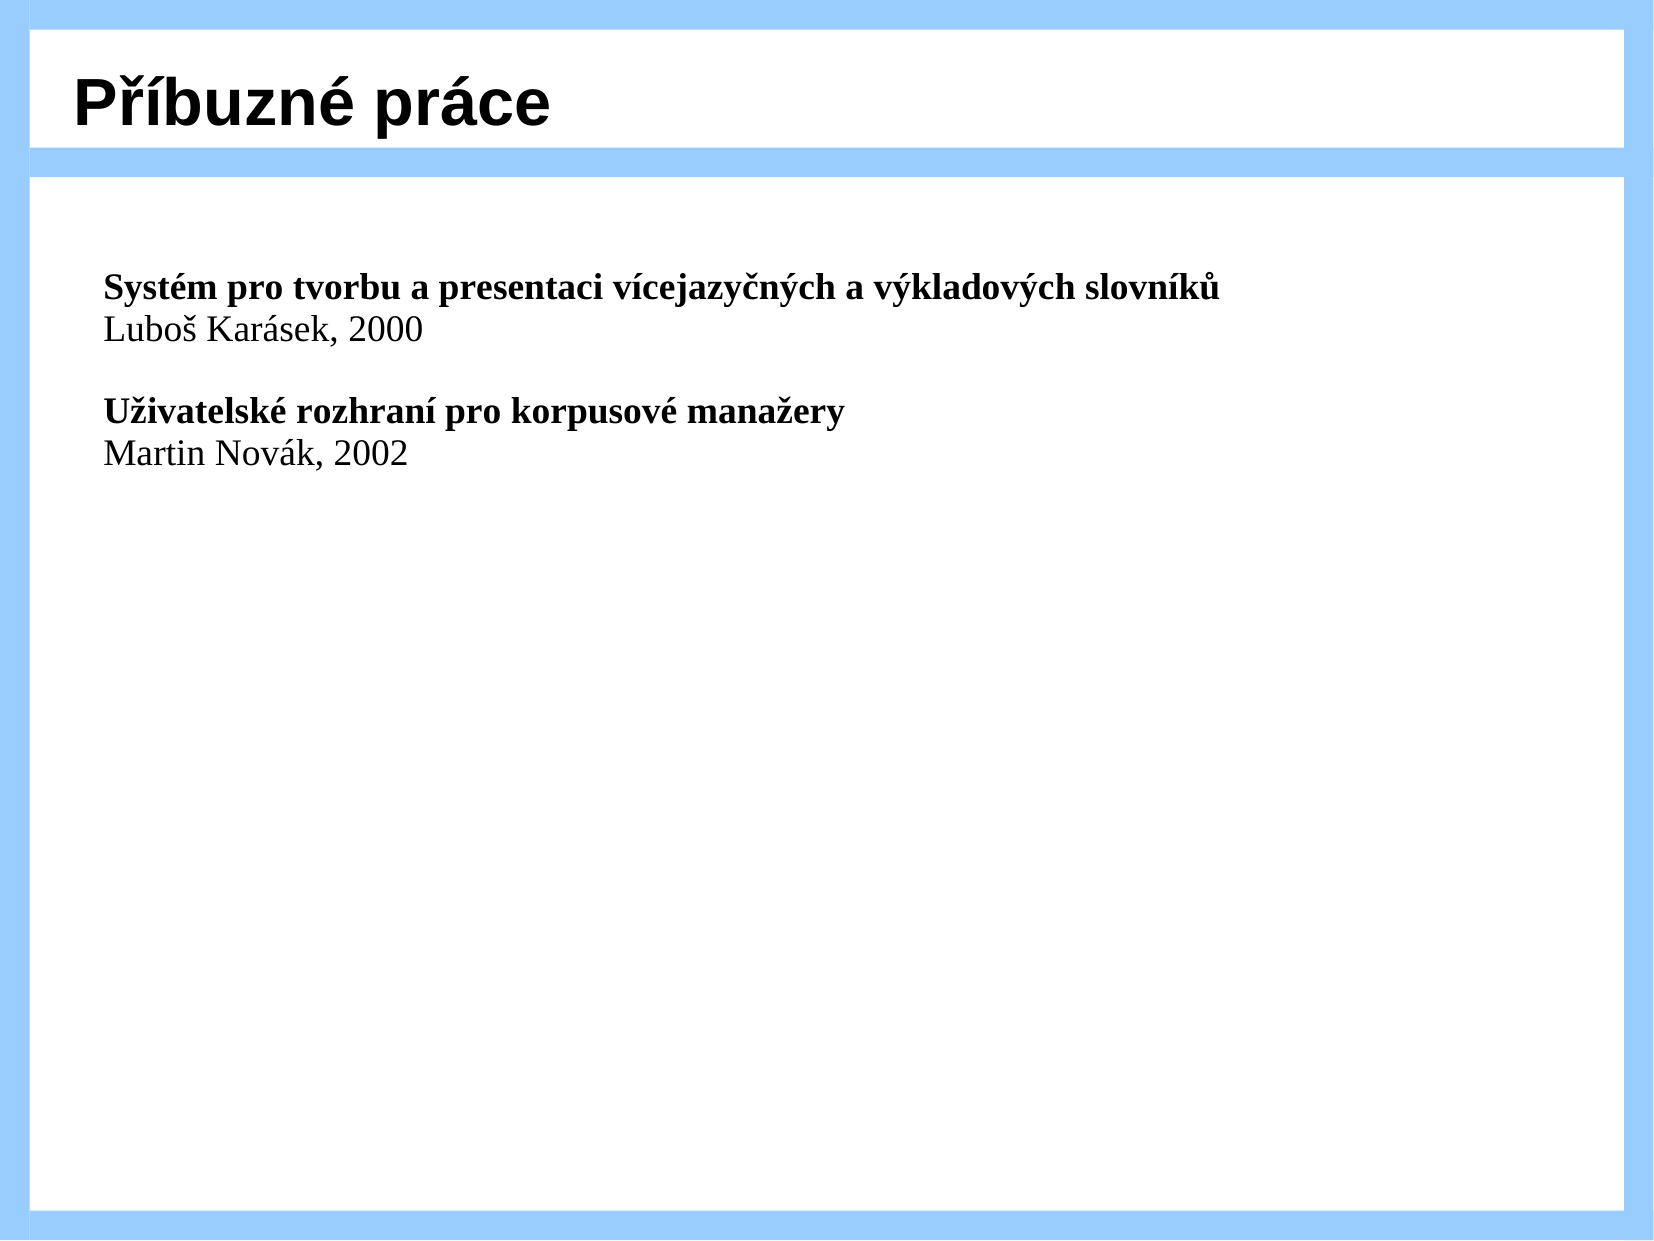

Příbuzné práce
Systém pro tvorbu a presentaci vícejazyčných a výkladových slovníků
Luboš Karásek, 2000
Uživatelské rozhraní pro korpusové manažery
Martin Novák, 2002